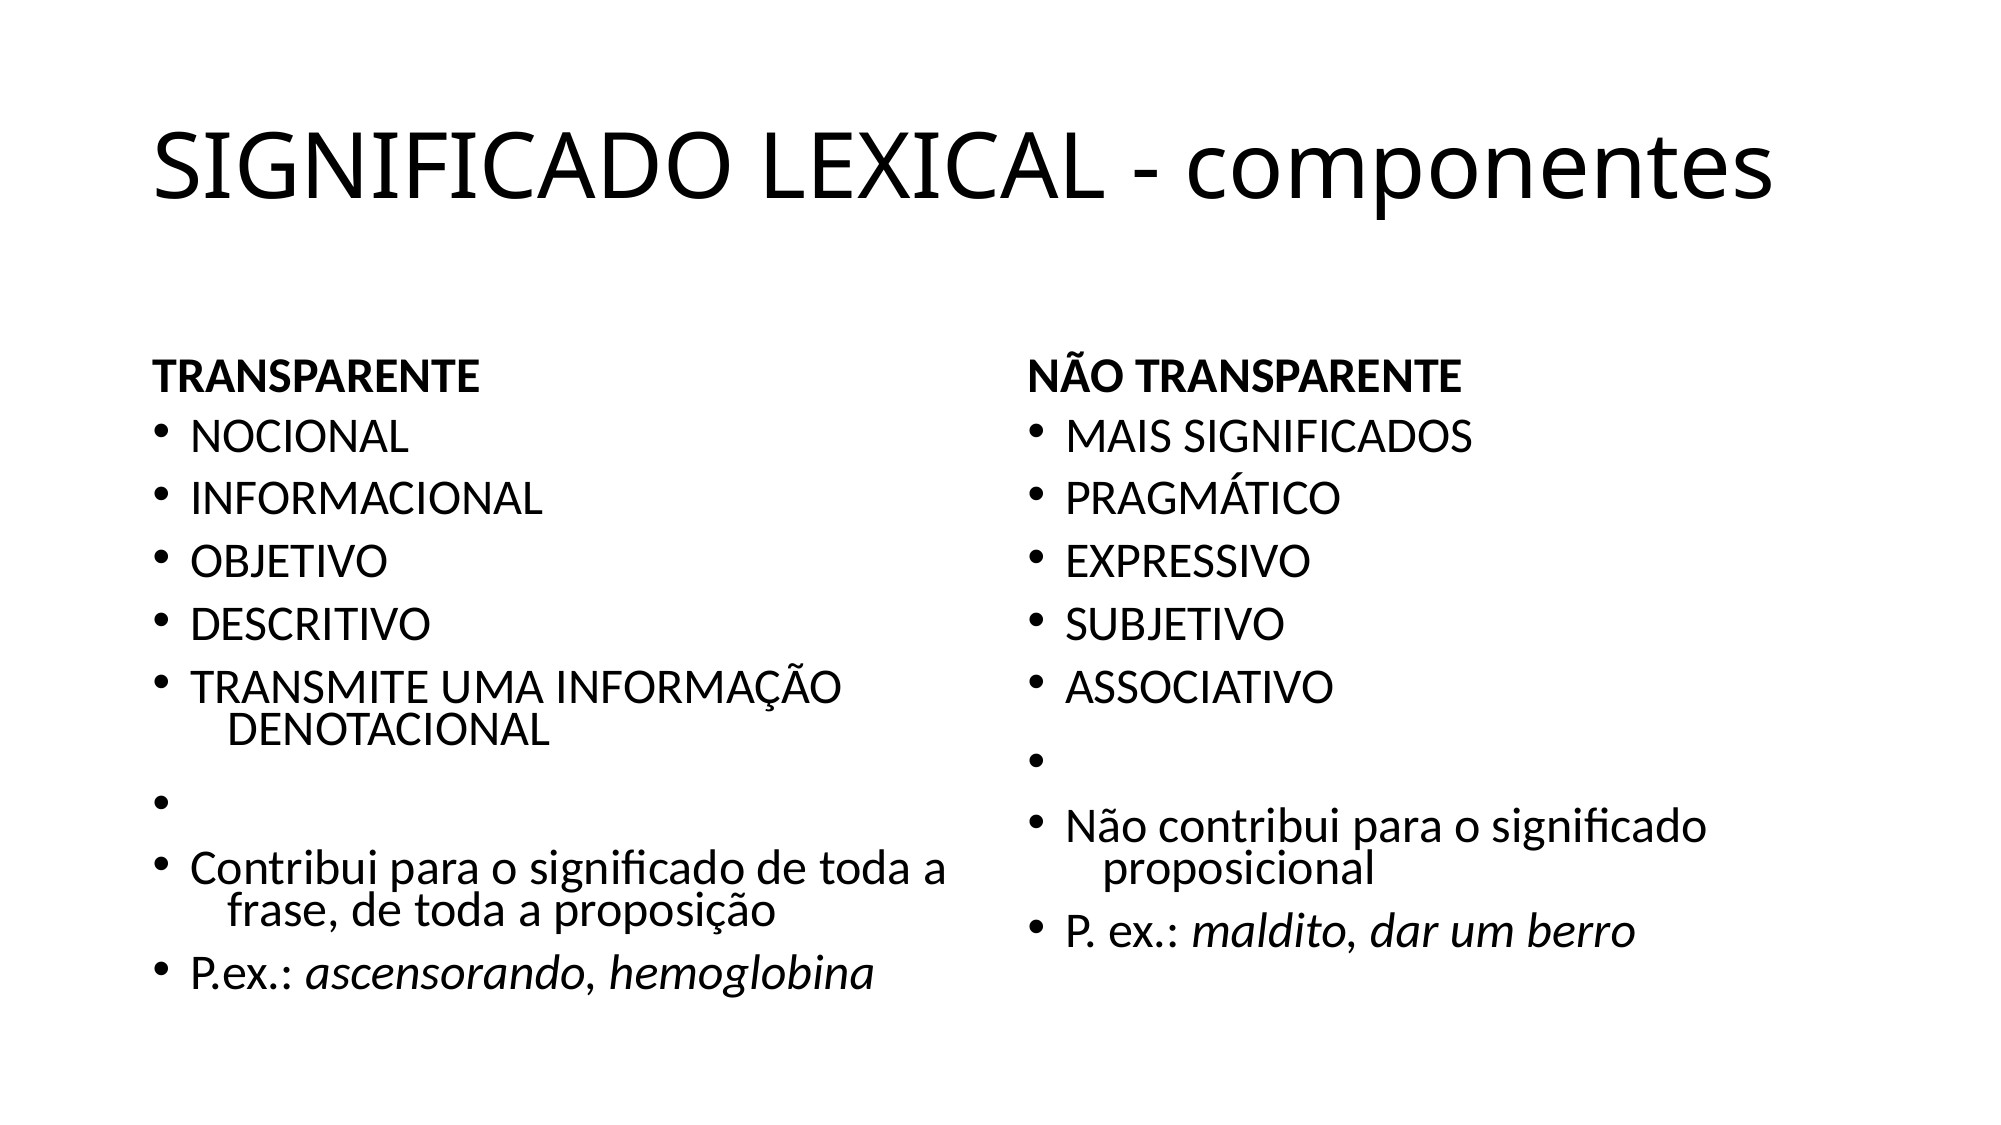

# SIGNIFICADO LEXICAL - componentes
TRANSPARENTE
NÃO TRANSPARENTE
NOCIONAL
INFORMACIONAL
OBJETIVO
DESCRITIVO
TRANSMITE UMA INFORMAÇÃO DENOTACIONAL
Contribui para o significado de toda a frase, de toda a proposição
P.ex.: ascensorando, hemoglobina
MAIS SIGNIFICADOS
PRAGMÁTICO
EXPRESSIVO
SUBJETIVO
ASSOCIATIVO
Não contribui para o significado proposicional
P. ex.: maldito, dar um berro